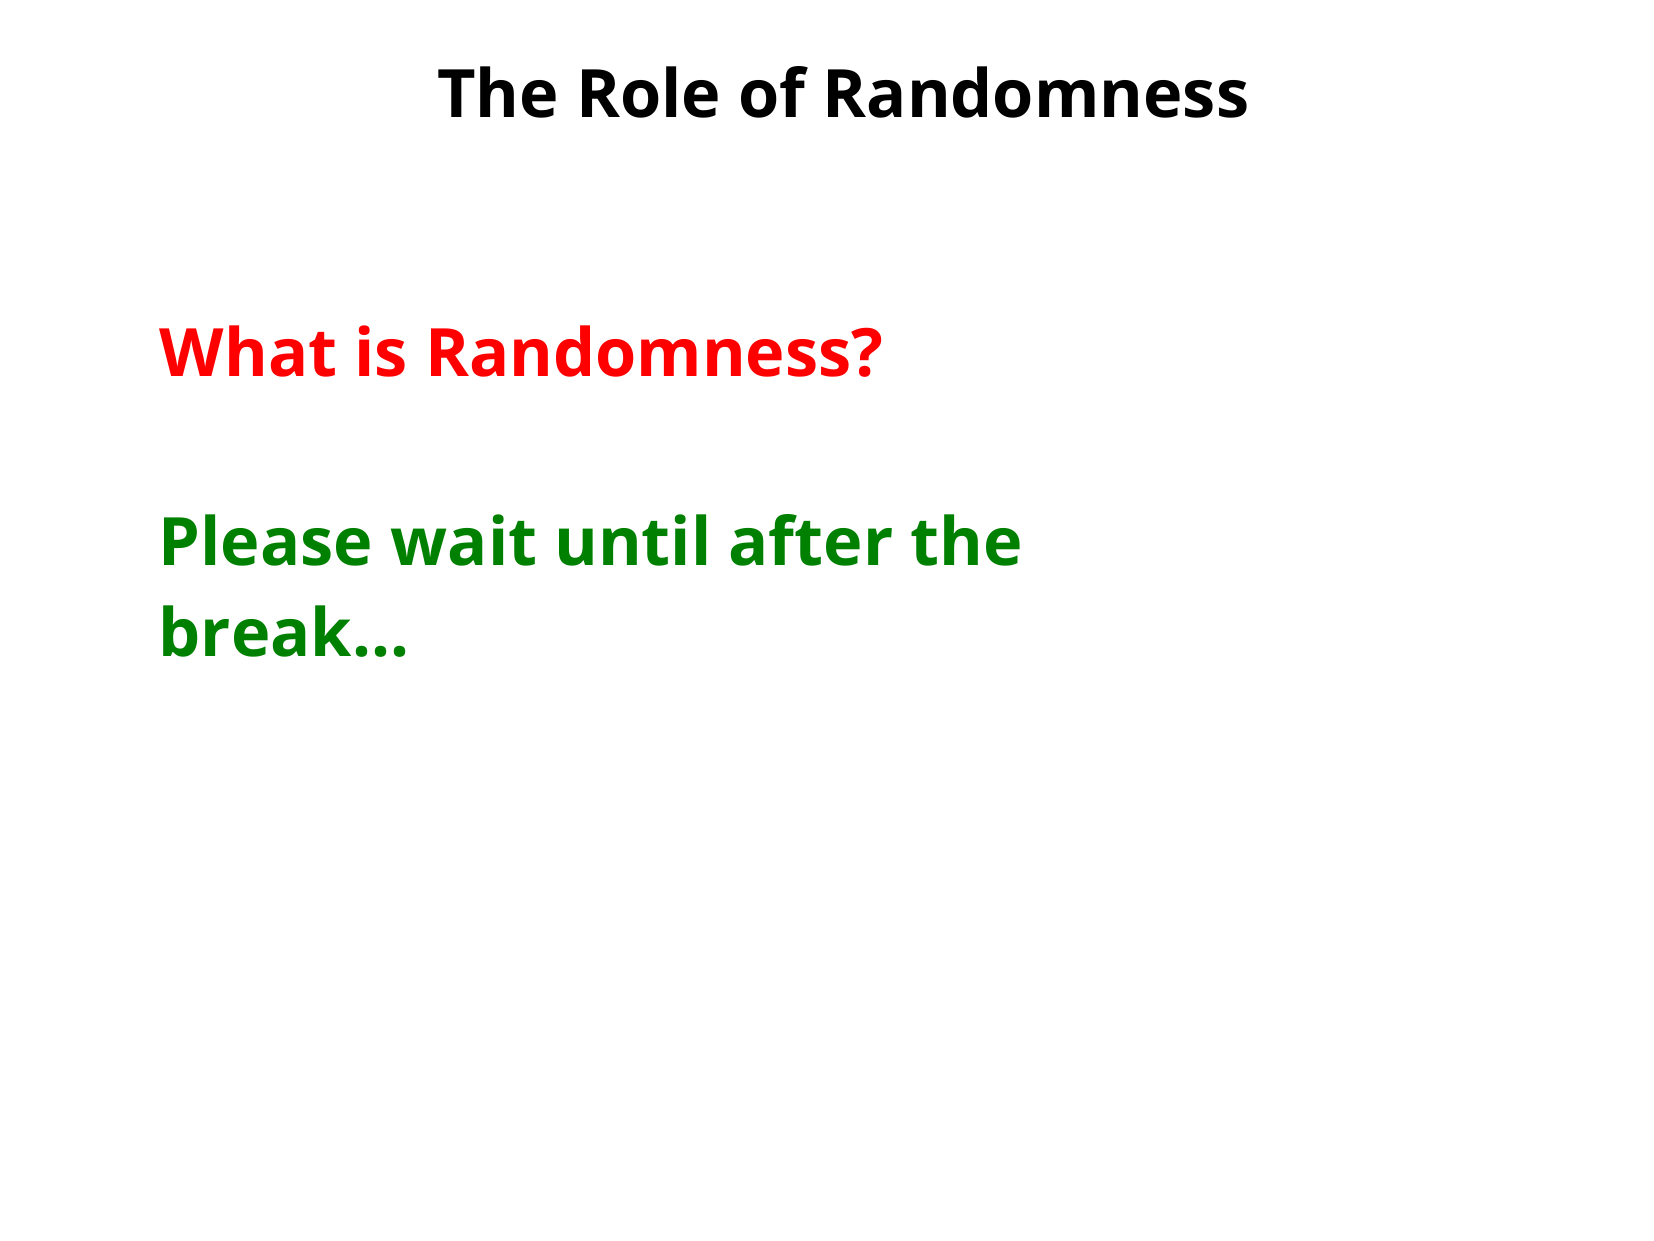

The Role of Randomness
What is Randomness?
Please wait until after the break...